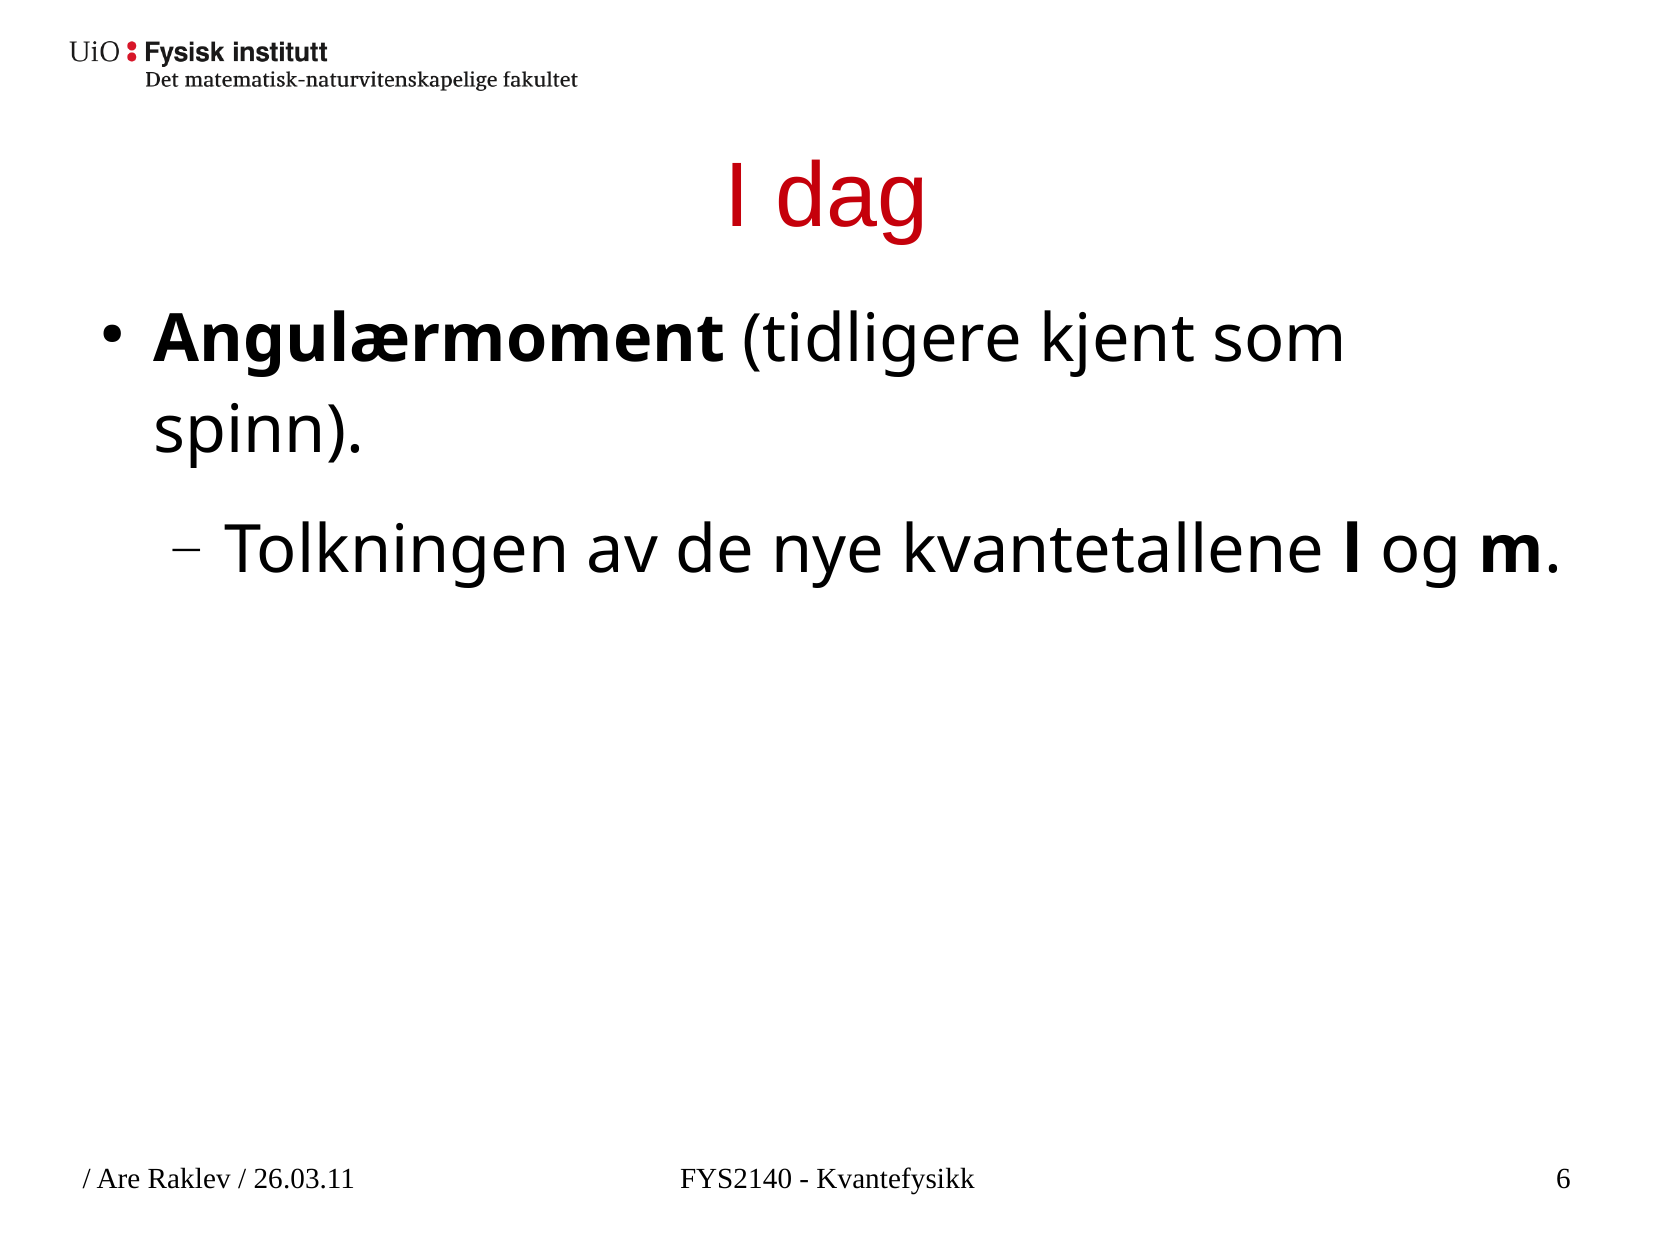

# I dag
Angulærmoment (tidligere kjent som spinn).
Tolkningen av de nye kvantetallene l og m.
/ Are Raklev / 26.03.11
FYS2140 - Kvantefysikk
6